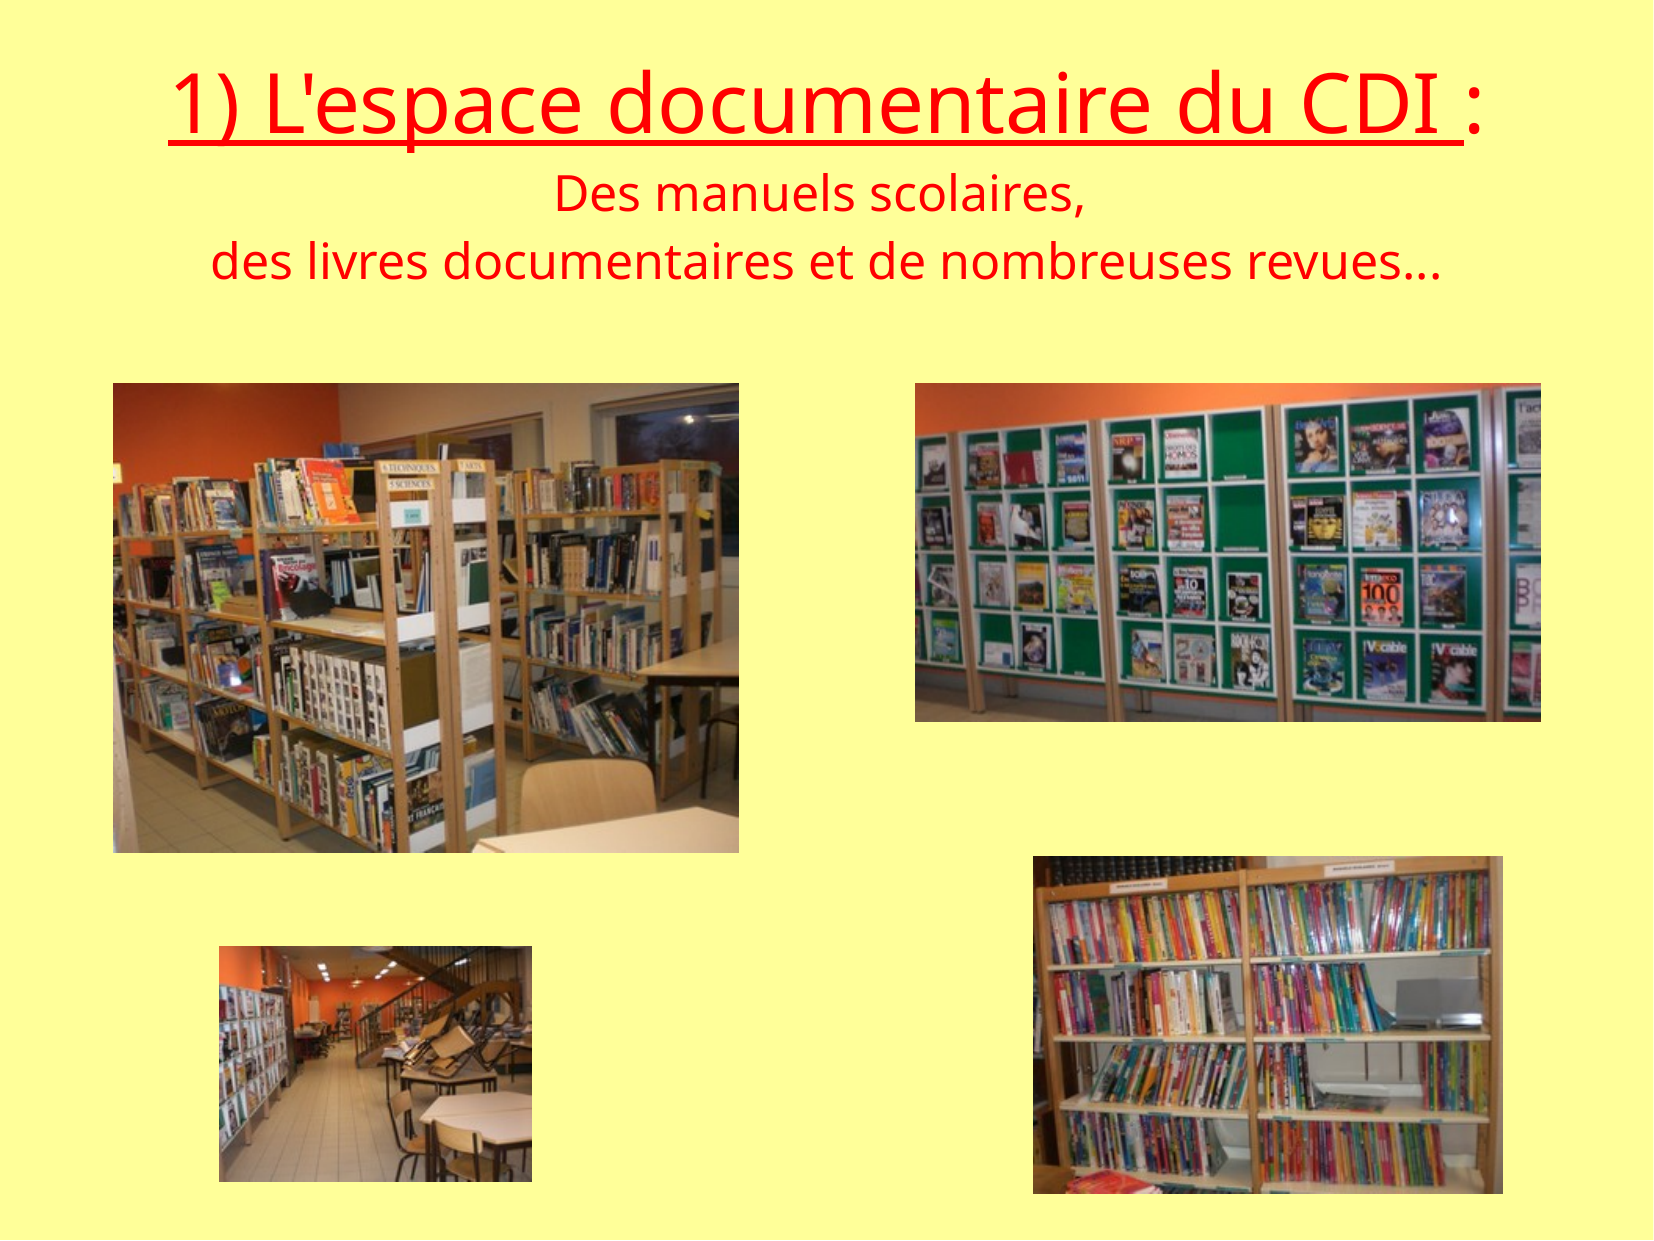

1) L'espace documentaire du CDI :
Des manuels scolaires,
des livres documentaires et de nombreuses revues...